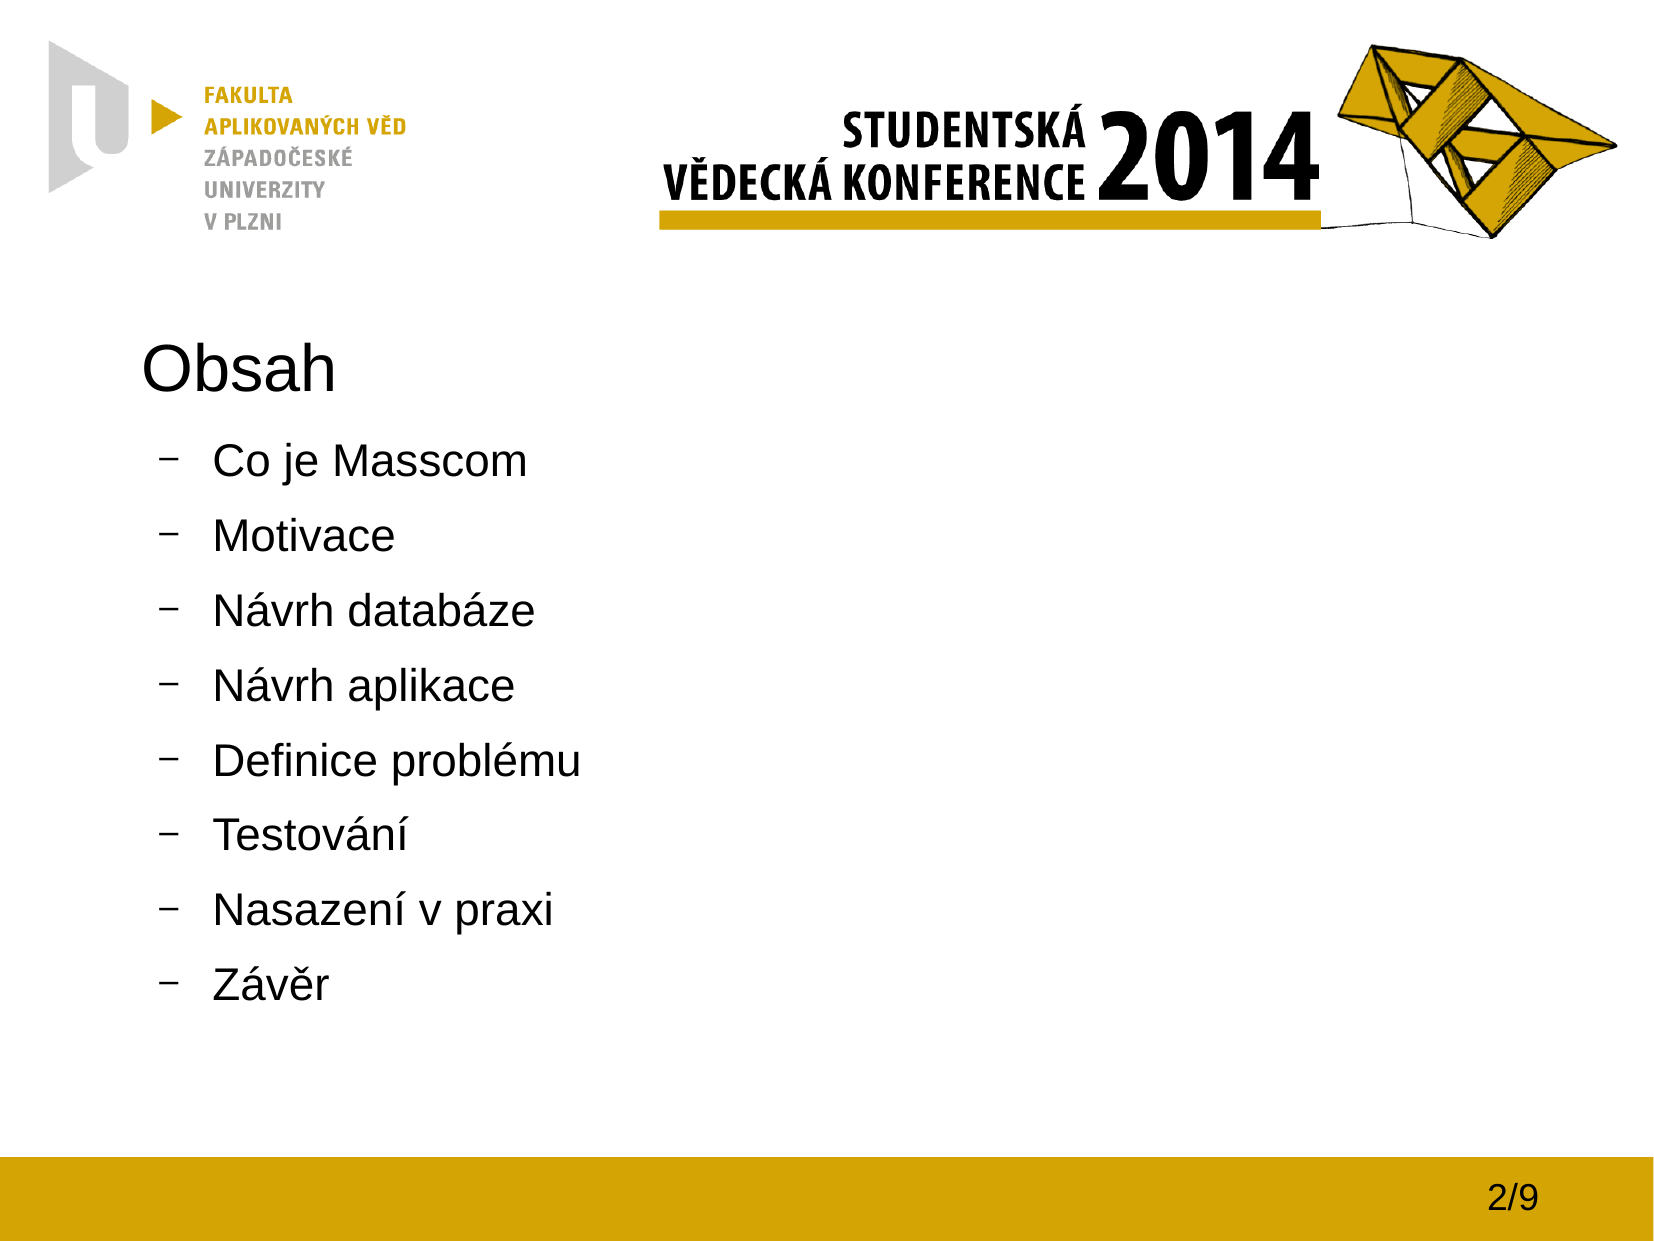

# Obsah
Co je Masscom
Motivace
Návrh databáze
Návrh aplikace
Definice problému
Testování
Nasazení v praxi
Závěr